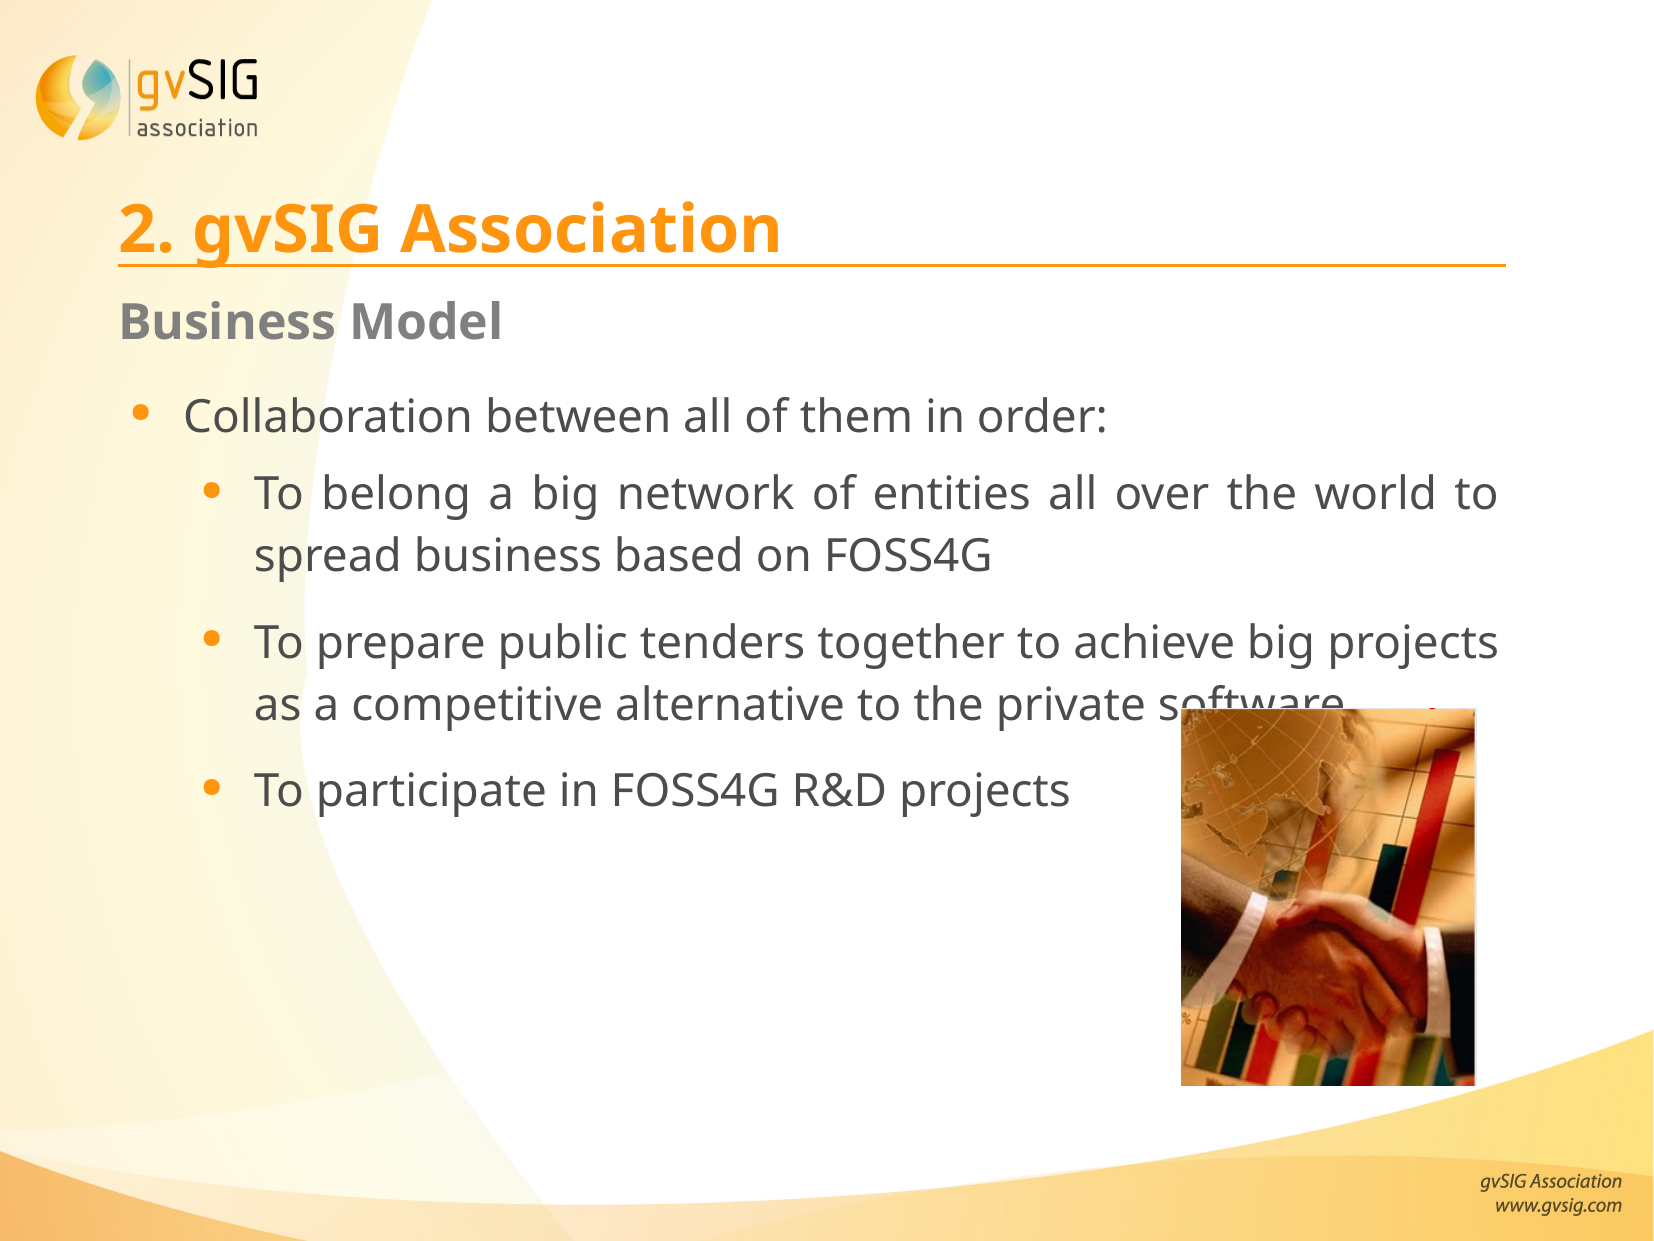

# 2. gvSIG Association
Business Model
Collaboration between all of them in order:
To belong a big network of entities all over the world to spread business based on FOSS4G
To prepare public tenders together to achieve big projects as a competitive alternative to the private software
To participate in FOSS4G R&D projects